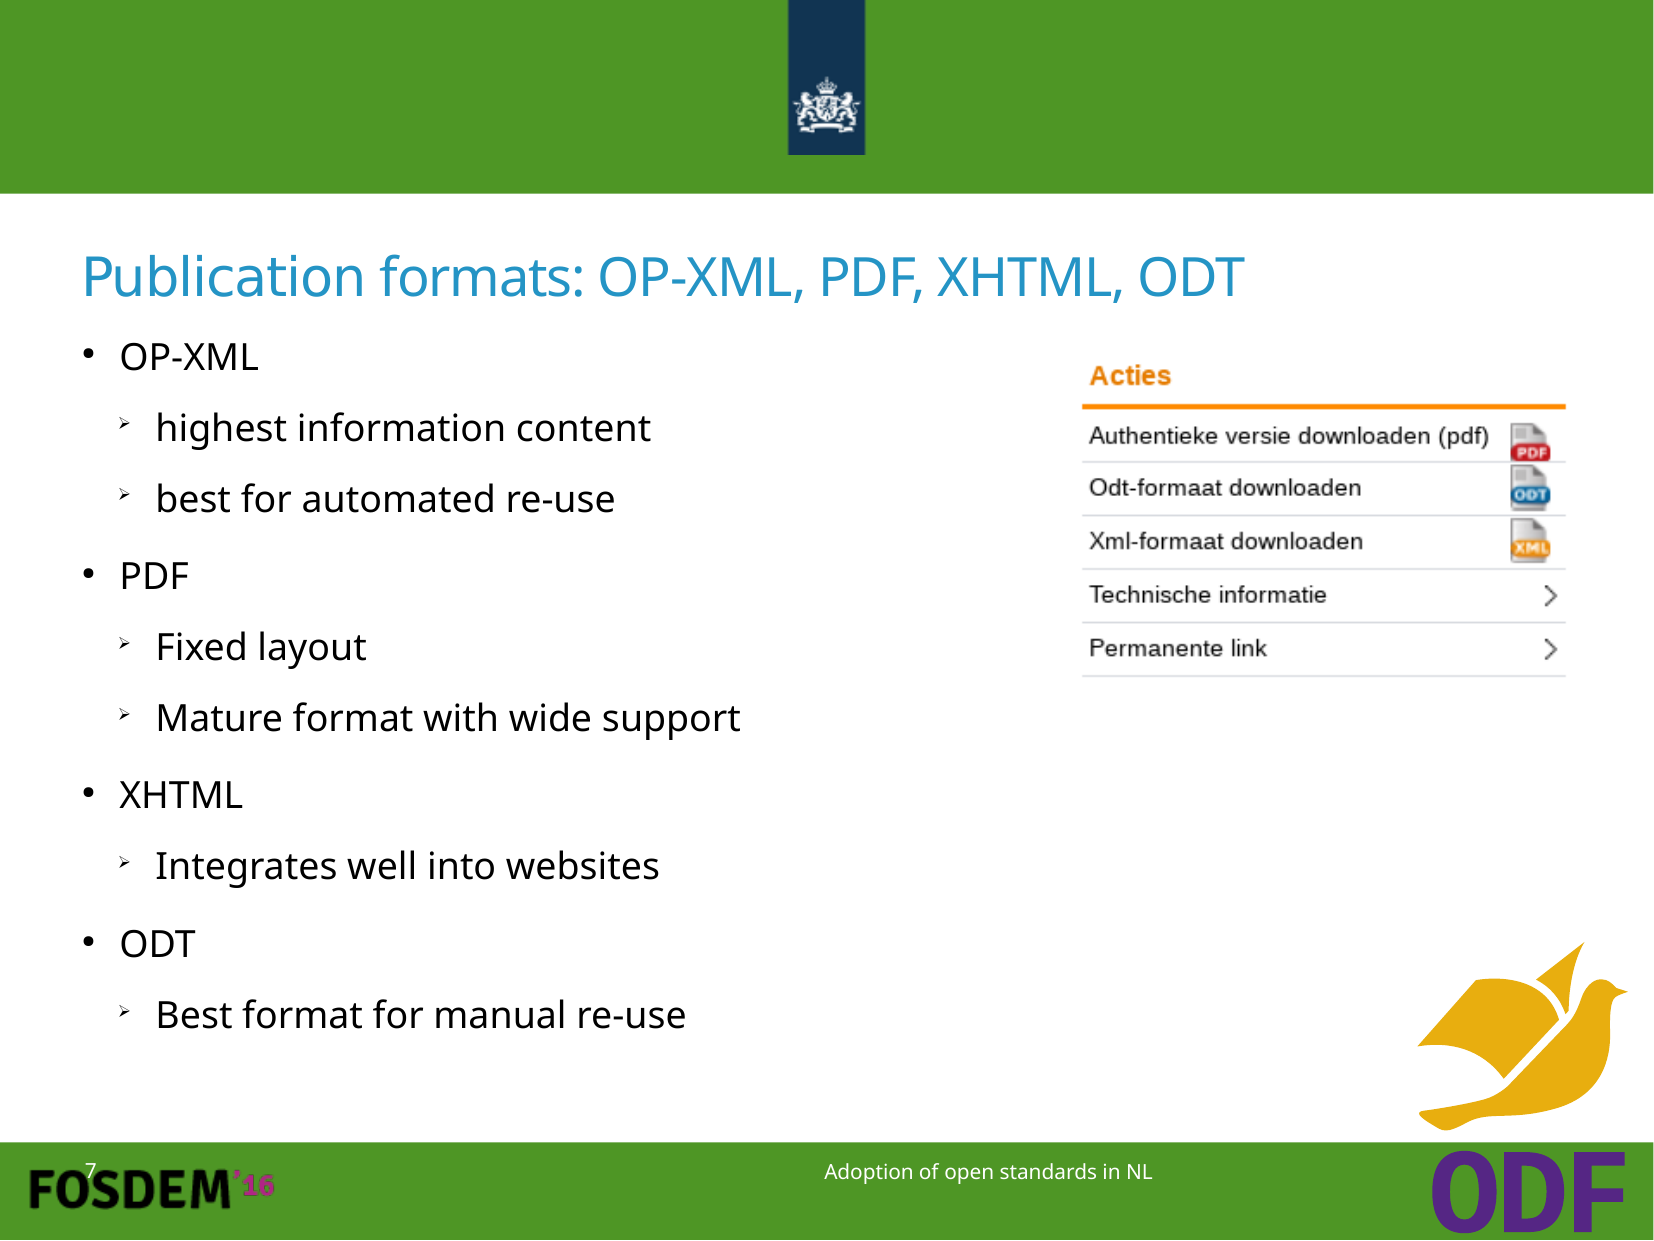

# Publication formats: OP-XML, PDF, XHTML, ODT
OP-XML
highest information content
best for automated re-use
PDF
Fixed layout
Mature format with wide support
XHTML
Integrates well into websites
ODT
Best format for manual re-use
5
Adoption of open standards in NL